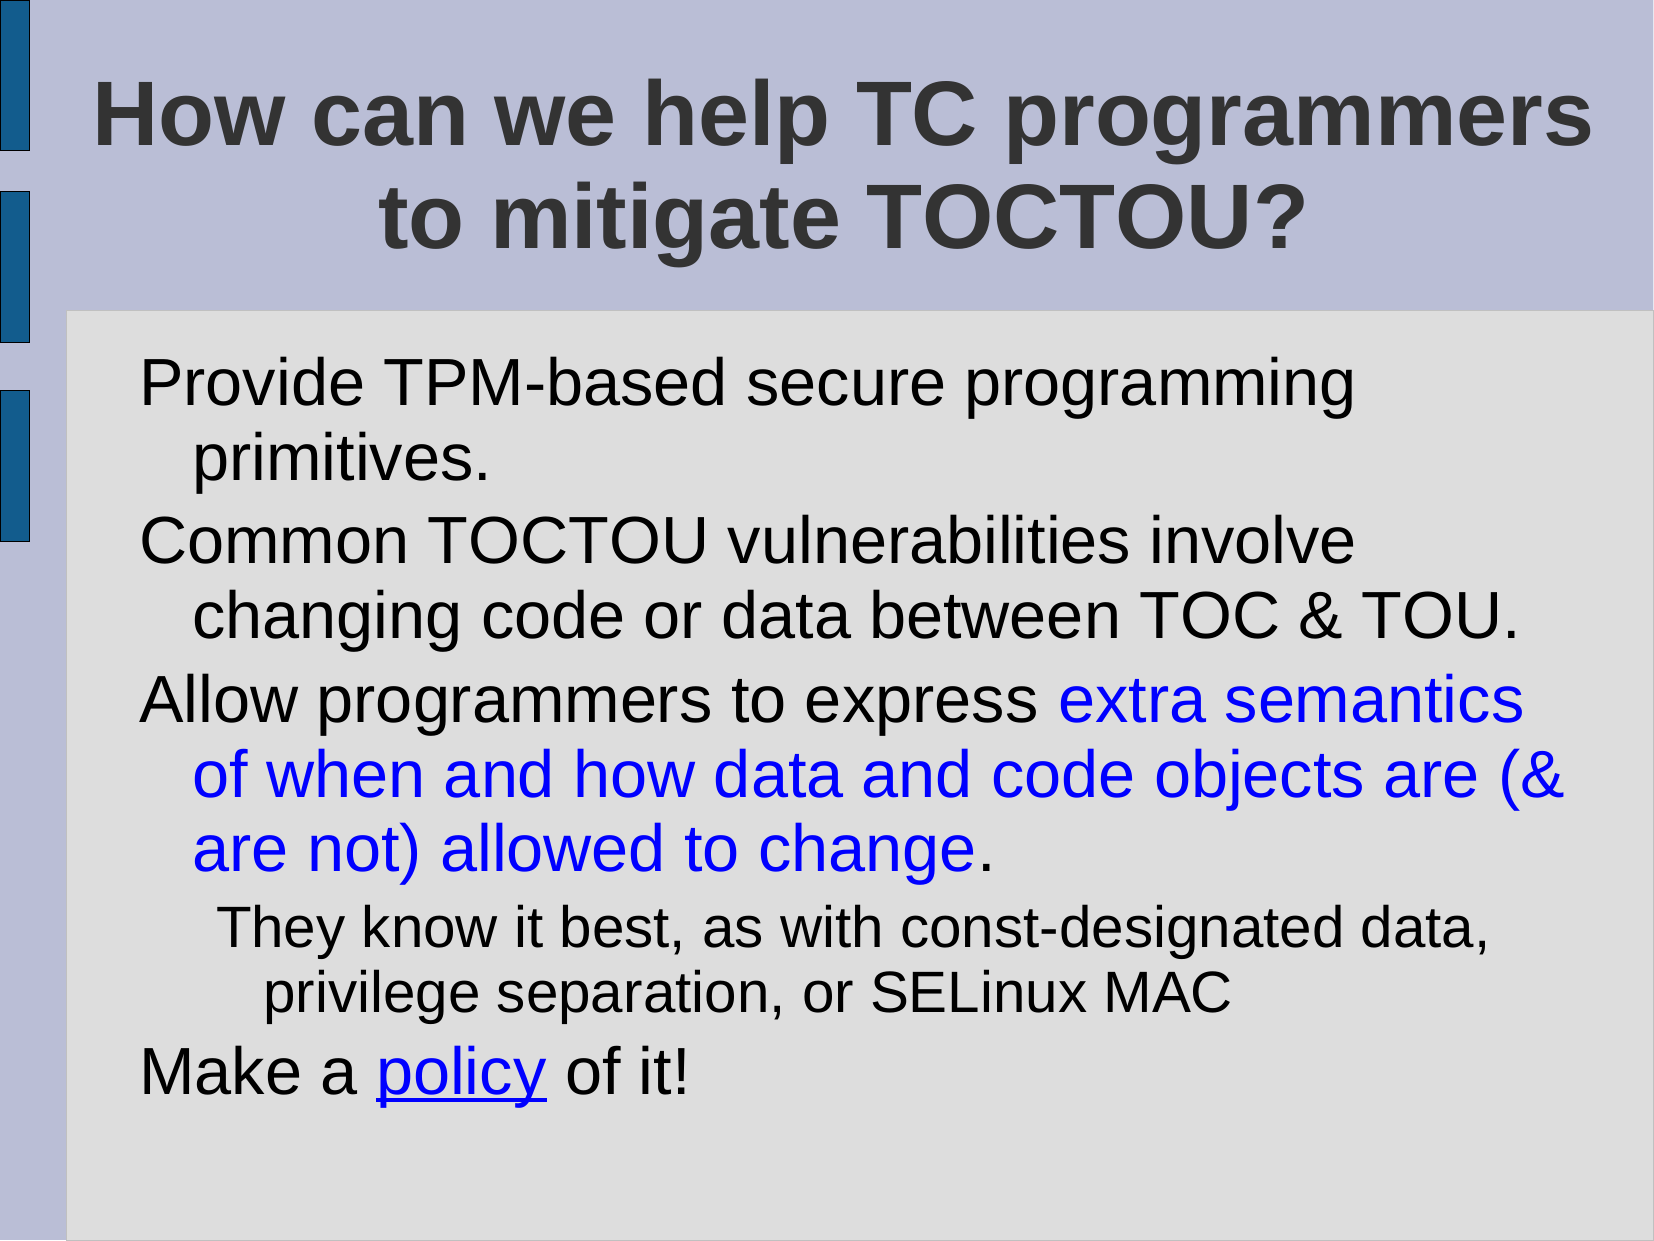

# How can we help TC programmers to mitigate TOCTOU?
Provide TPM-based secure programming primitives.
Common TOCTOU vulnerabilities involve changing code or data between TOC & TOU.
Allow programmers to express extra semantics of when and how data and code objects are (& are not) allowed to change.
They know it best, as with const-designated data, privilege separation, or SELinux MAC
Make a policy of it!